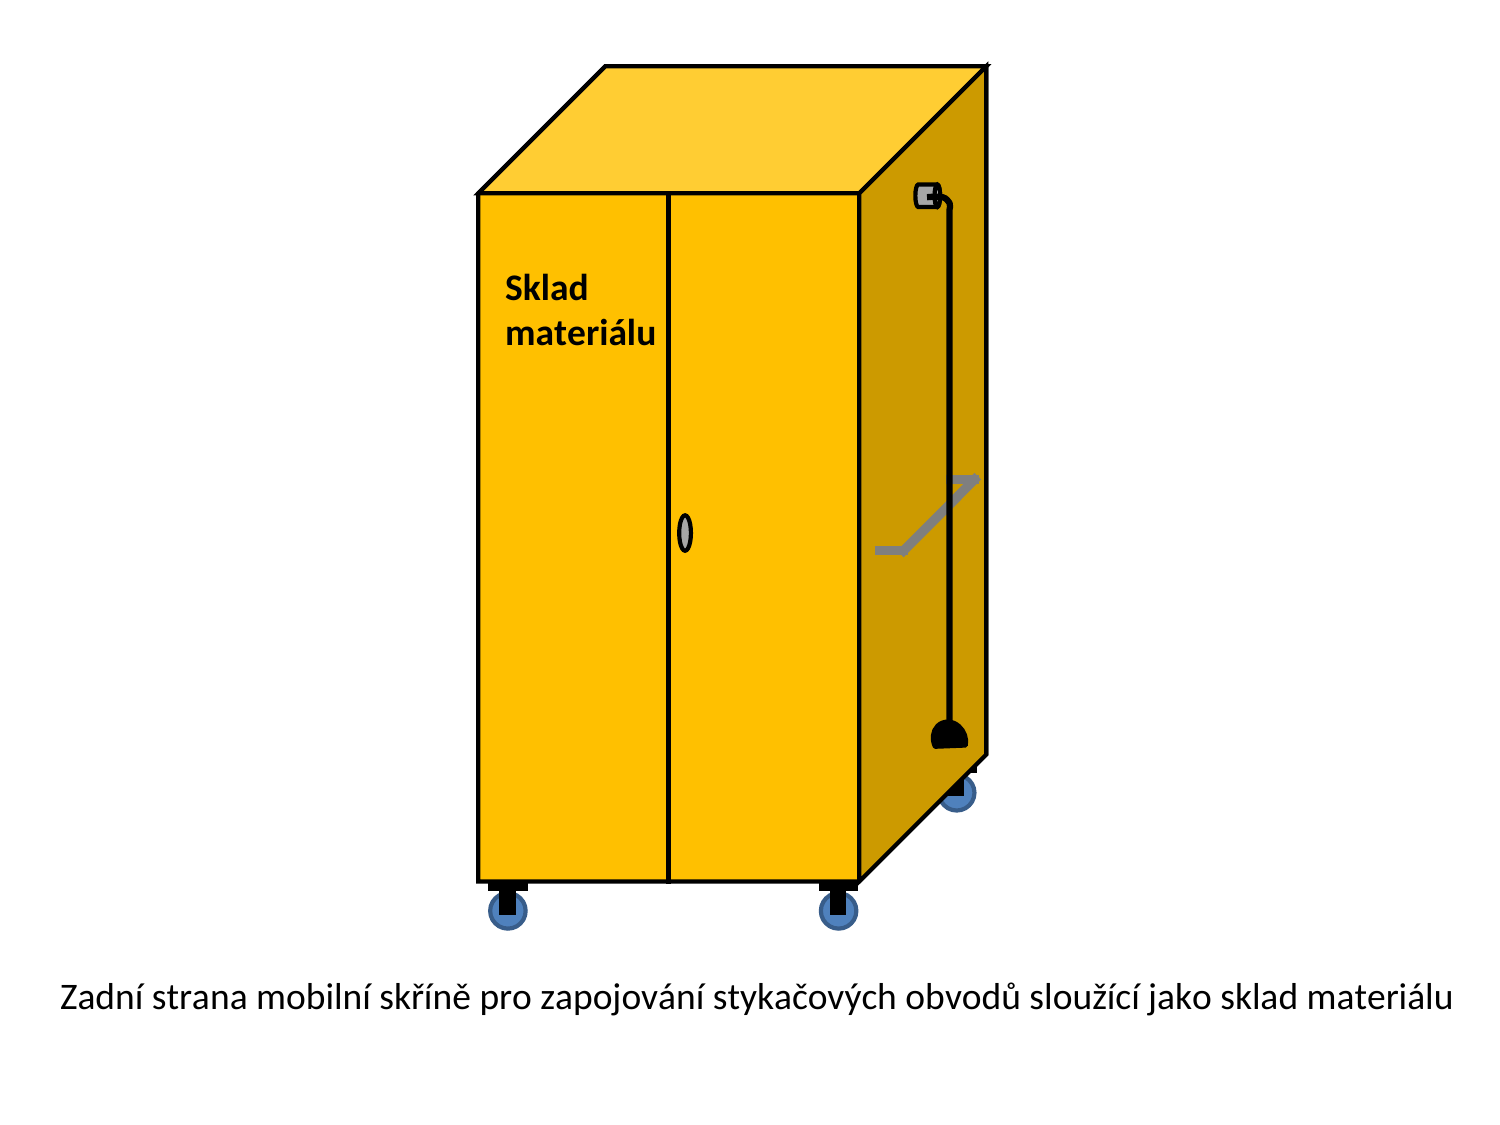

Sklad
materiálu
Zadní strana mobilní skříně pro zapojování stykačových obvodů sloužící jako sklad materiálu